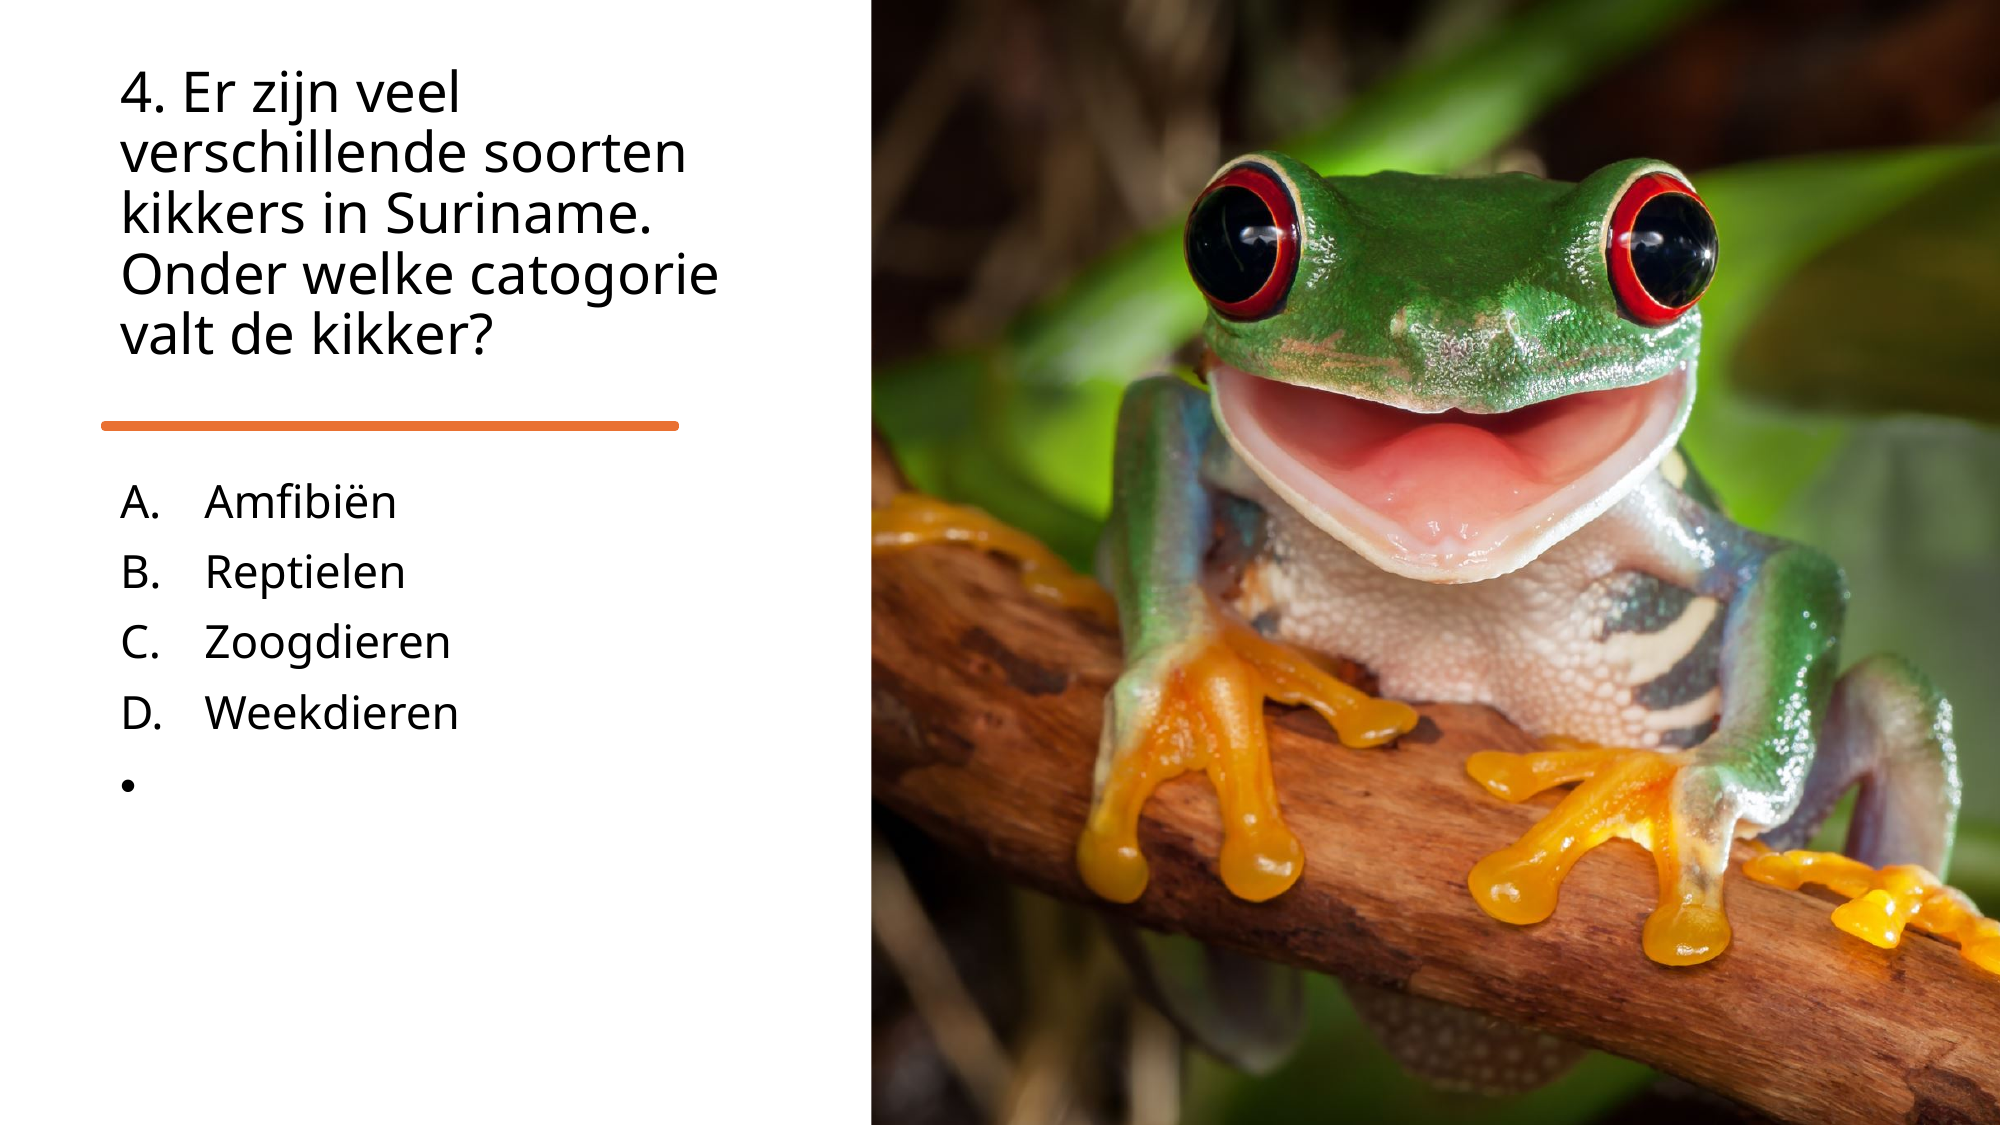

# 4. Er zijn veel verschillende soorten kikkers in Suriname. Onder welke catogorie valt de kikker?
Amfibiën
Reptielen
Zoogdieren
Weekdieren